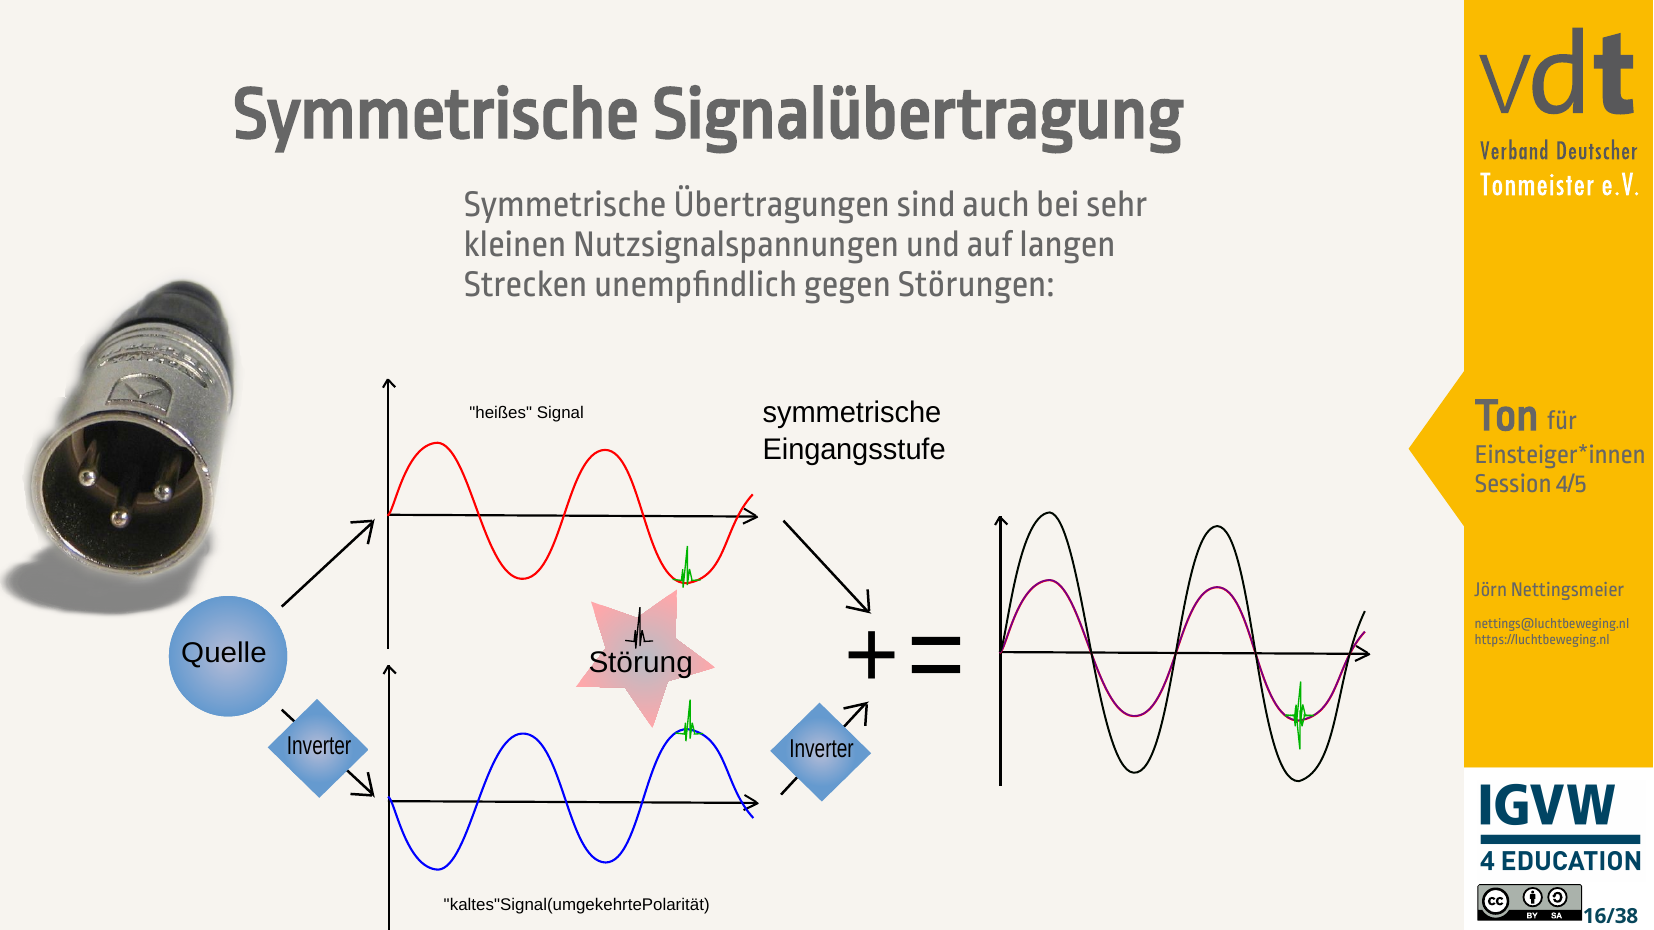

# Symmetrische Signalübertragung
Symmetrische Übertragungen sind auch bei sehr kleinen Nutzsignalspannungen und auf langen Strecken unempfindlich gegen Störungen: